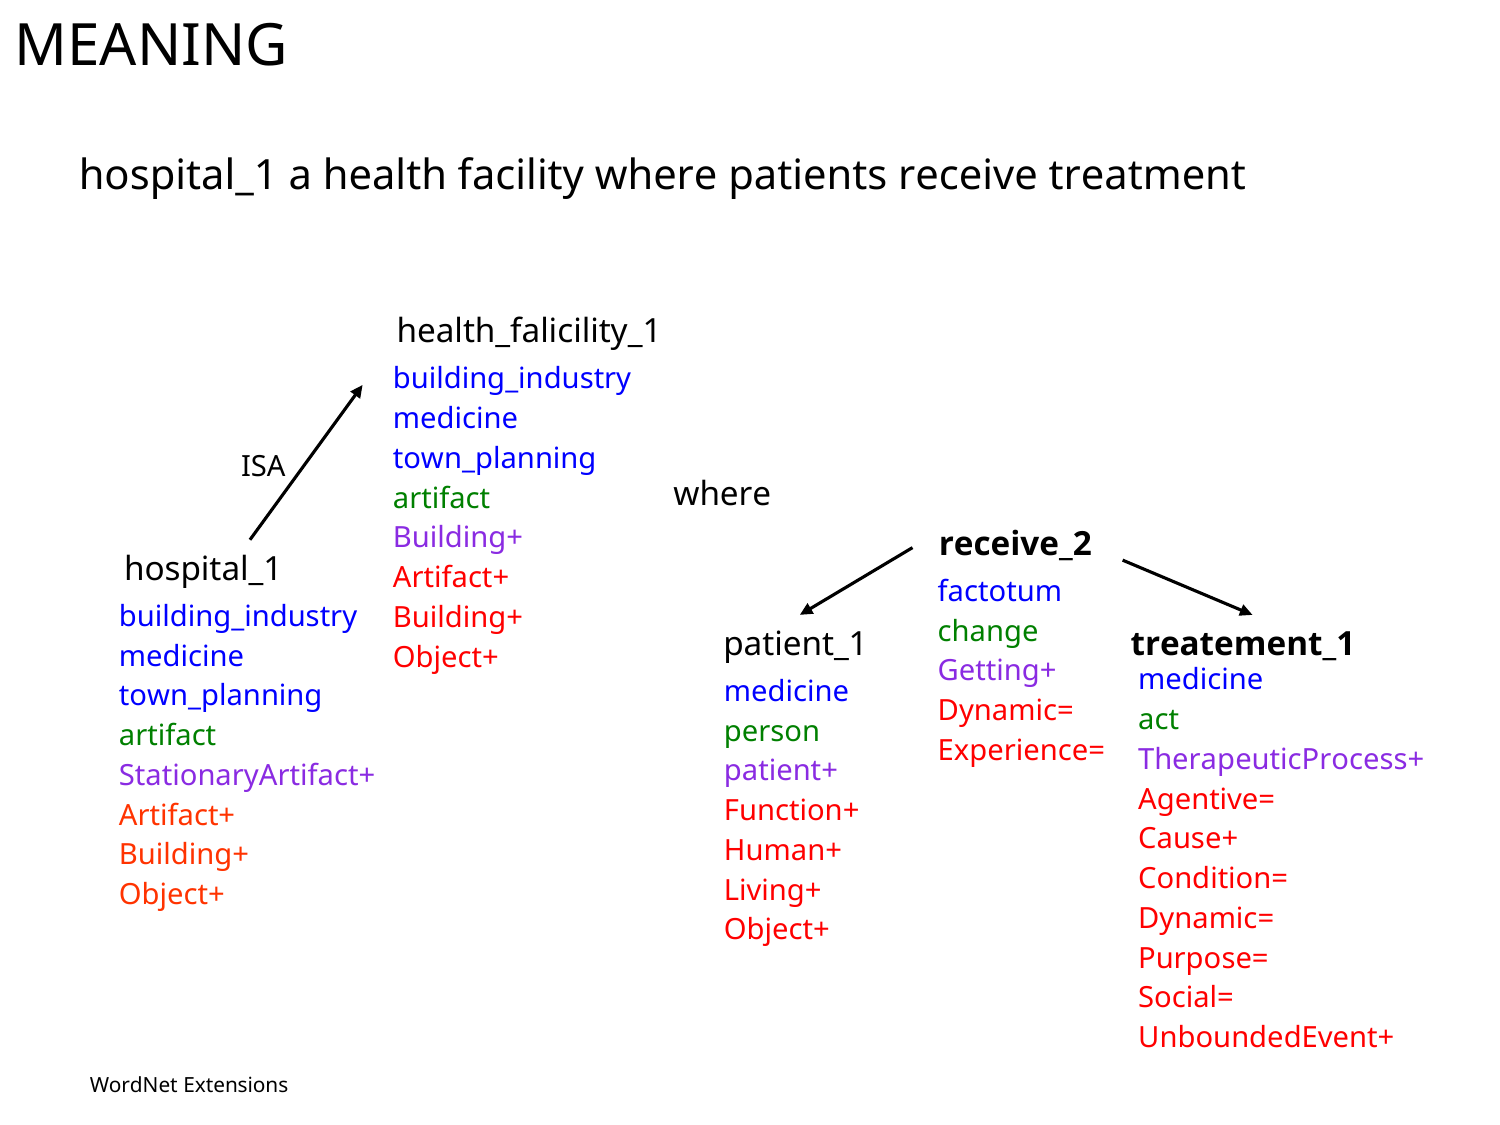

# MEANING
hospital_1 a health facility where patients receive treatment
health_falicility_1
building_industry
medicine
town_planning
artifact
Building+
Artifact+
Building+
Object+
ISA
where
receive_2
hospital_1
factotum
change
Getting+
Dynamic=
Experience=
building_industry
medicine
town_planning
artifact
StationaryArtifact+
Artifact+
Building+
Object+
patient_1
treatement_1
medicine
act
TherapeuticProcess+
Agentive=
Cause+
Condition=
Dynamic=
Purpose=
Social=
UnboundedEvent+
medicine
person
patient+
Function+
Human+
Living+
Object+